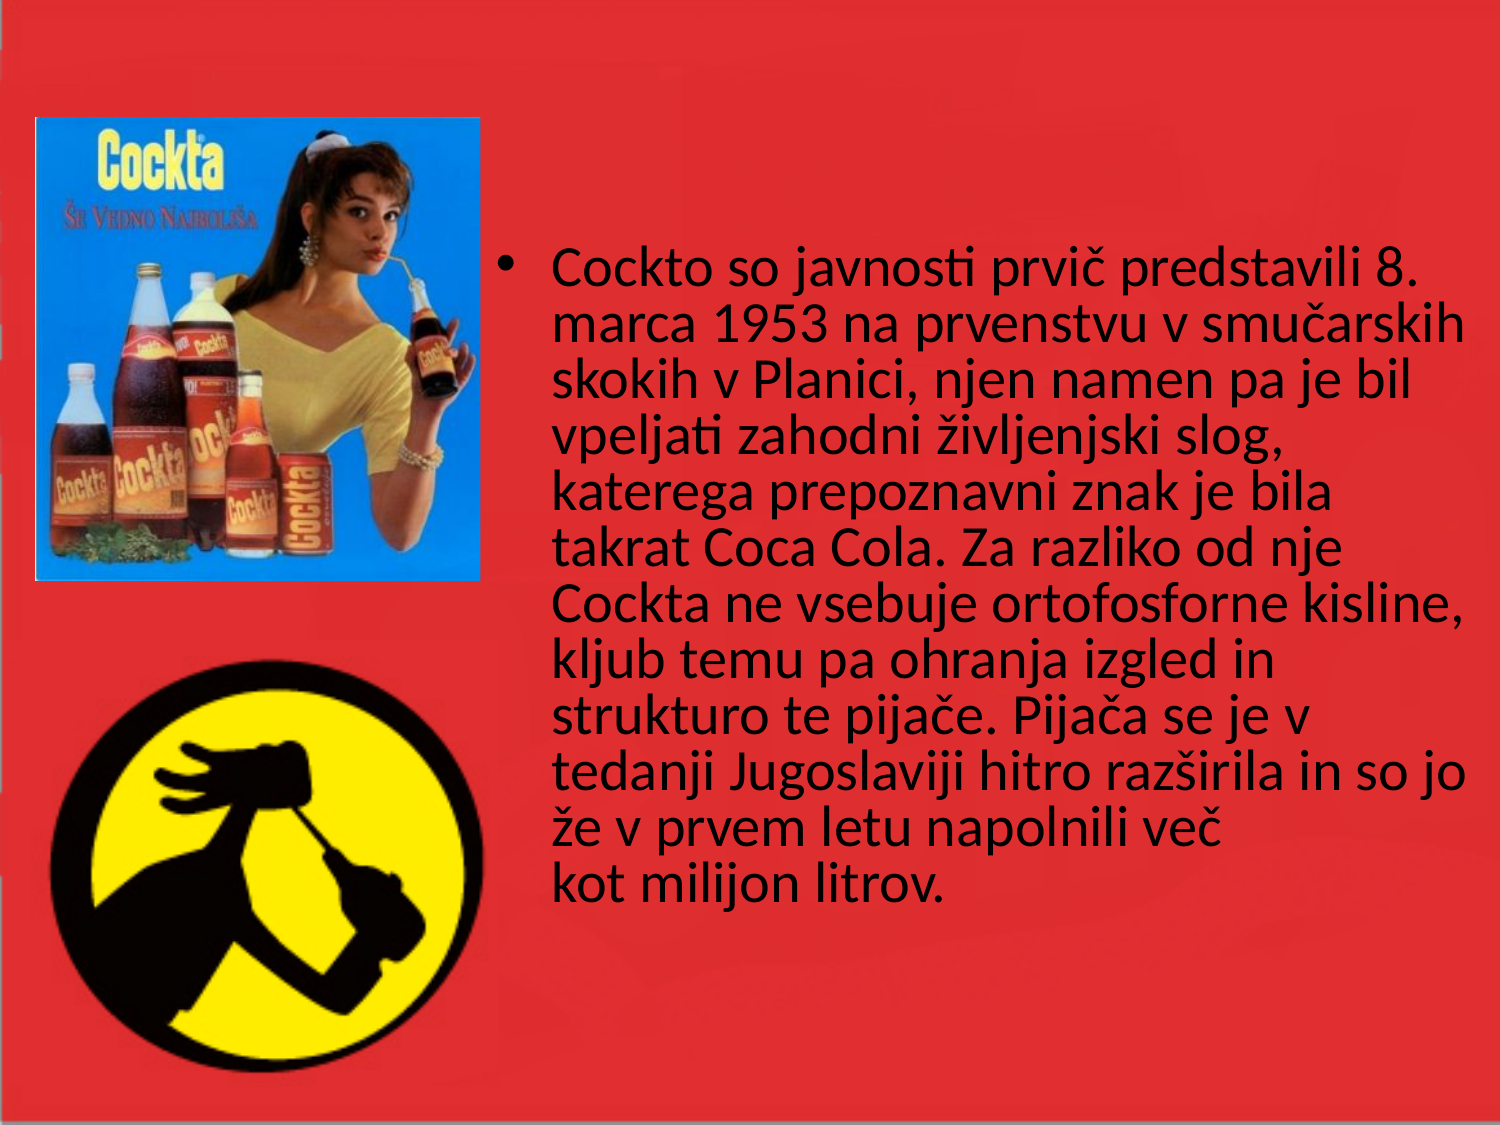

# Cockto so javnosti prvič predstavili 8. marca 1953 na prvenstvu v smučarskih skokih v Planici, njen namen pa je bil vpeljati zahodni življenjski slog, katerega prepoznavni znak je bila takrat Coca Cola. Za razliko od nje Cockta ne vsebuje ortofosforne kisline, kljub temu pa ohranja izgled in strukturo te pijače. Pijača se je v tedanji Jugoslaviji hitro razširila in so jo že v prvem letu napolnili več kot milijon litrov.